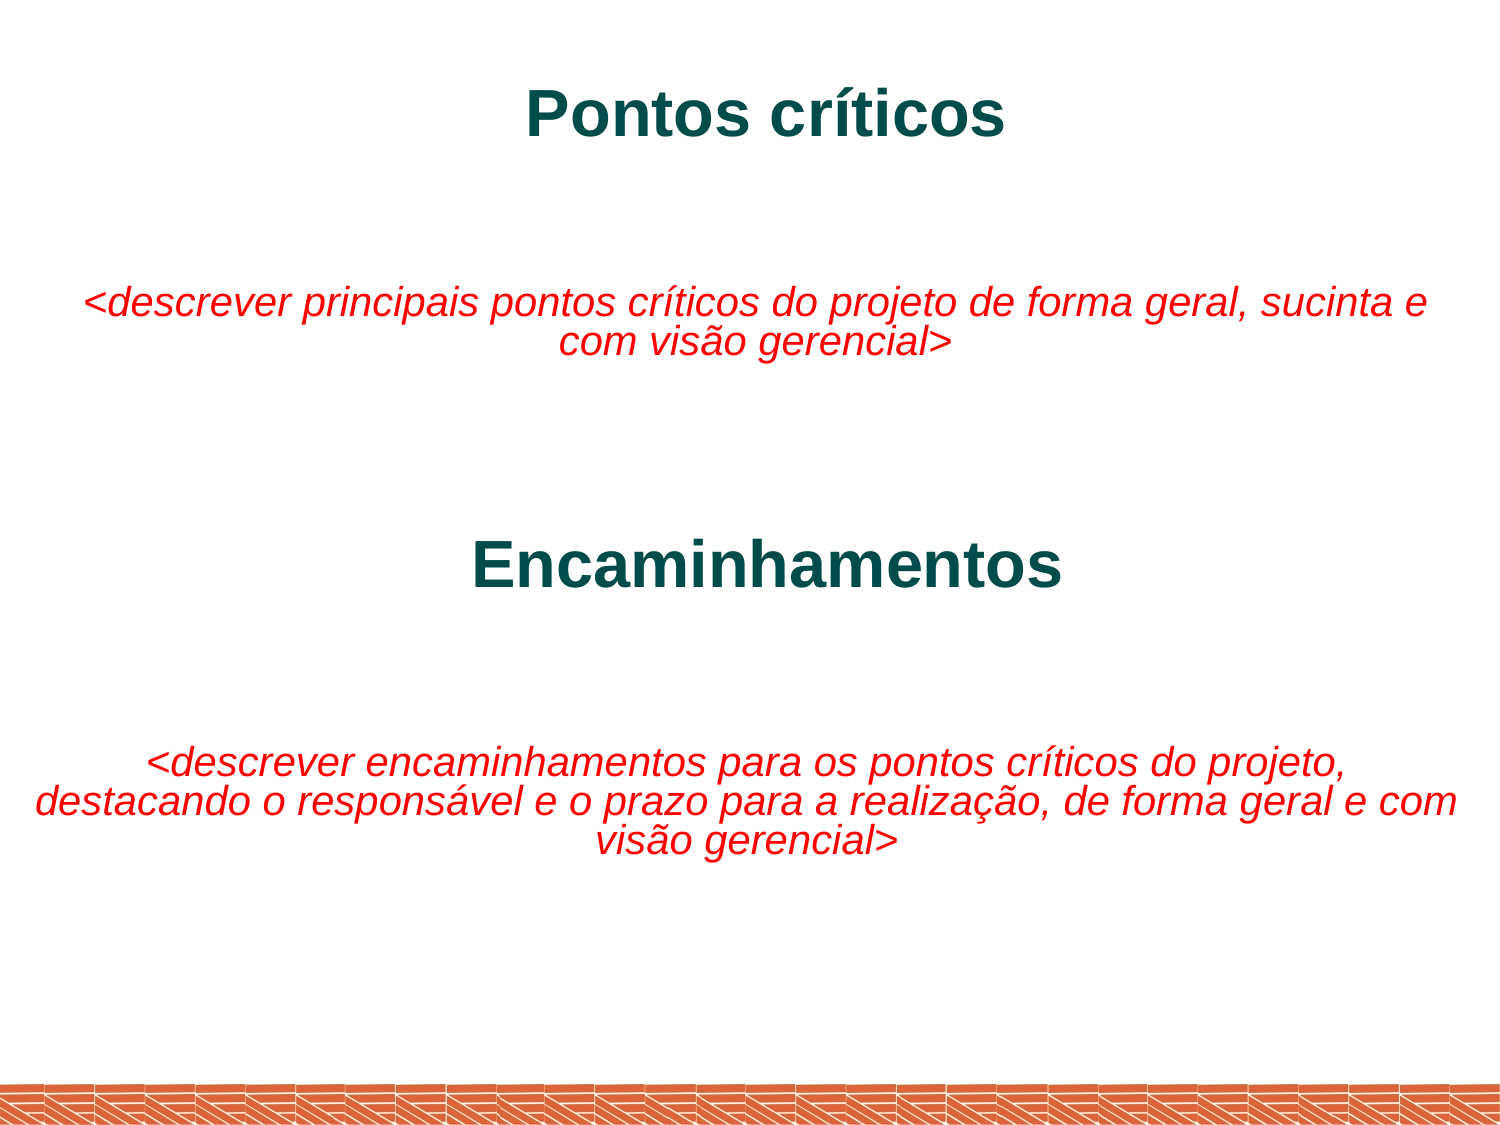

Pontos críticos
<descrever principais pontos críticos do projeto de forma geral, sucinta e com visão gerencial>
Encaminhamentos
<descrever encaminhamentos para os pontos críticos do projeto, destacando o responsável e o prazo para a realização, de forma geral e com visão gerencial>